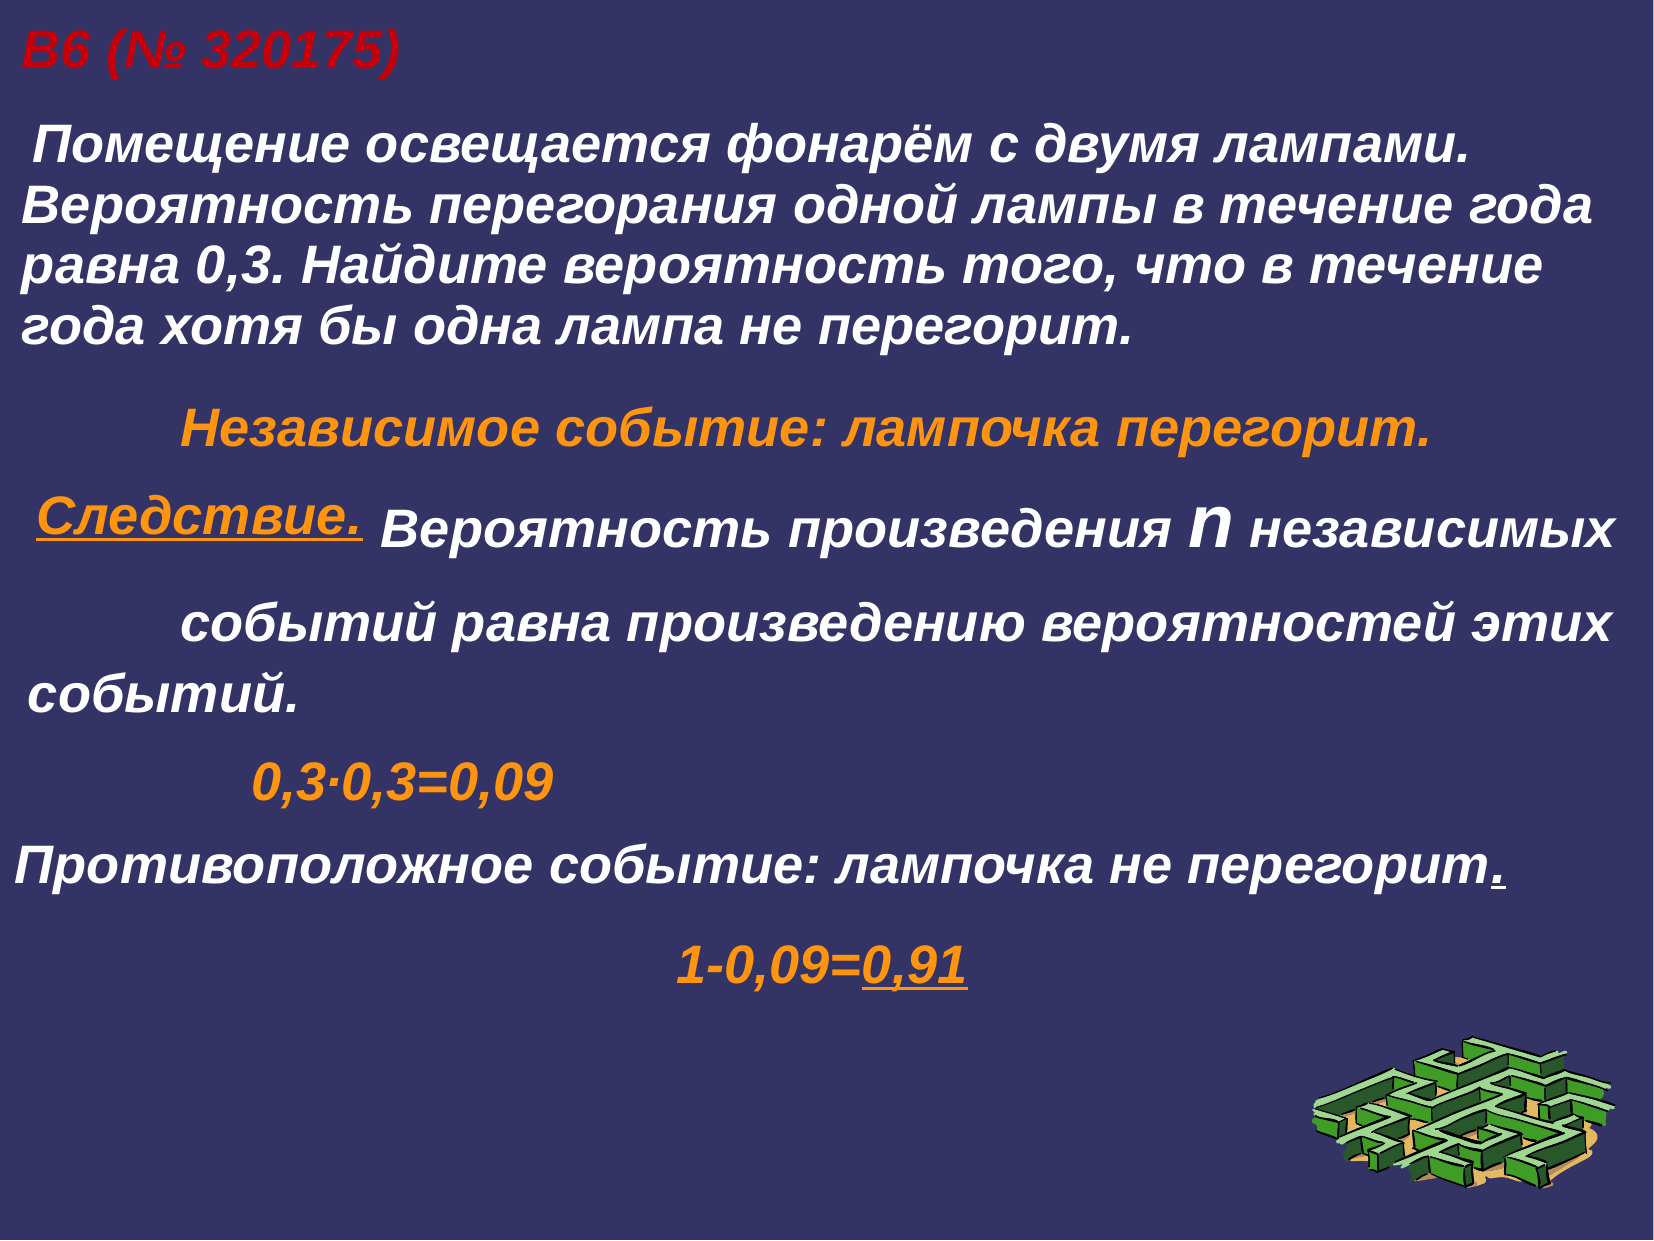

B6 (№ 320175)
 Помещение освещается фонарём с двумя лампами. Вероятность перегорания одной лампы в течение года равна 0,3. Найдите вероятность того, что в течение года хотя бы одна лампа не перегорит.
Независимое событие: лампочка перегорит.
Вероятность произведения n независимых
Следствие.
событий равна произведению вероятностей этих
событий.
0,3∙0,3=0,09
Противоположное событие: лампочка не перегорит.
1-0,09=0,91